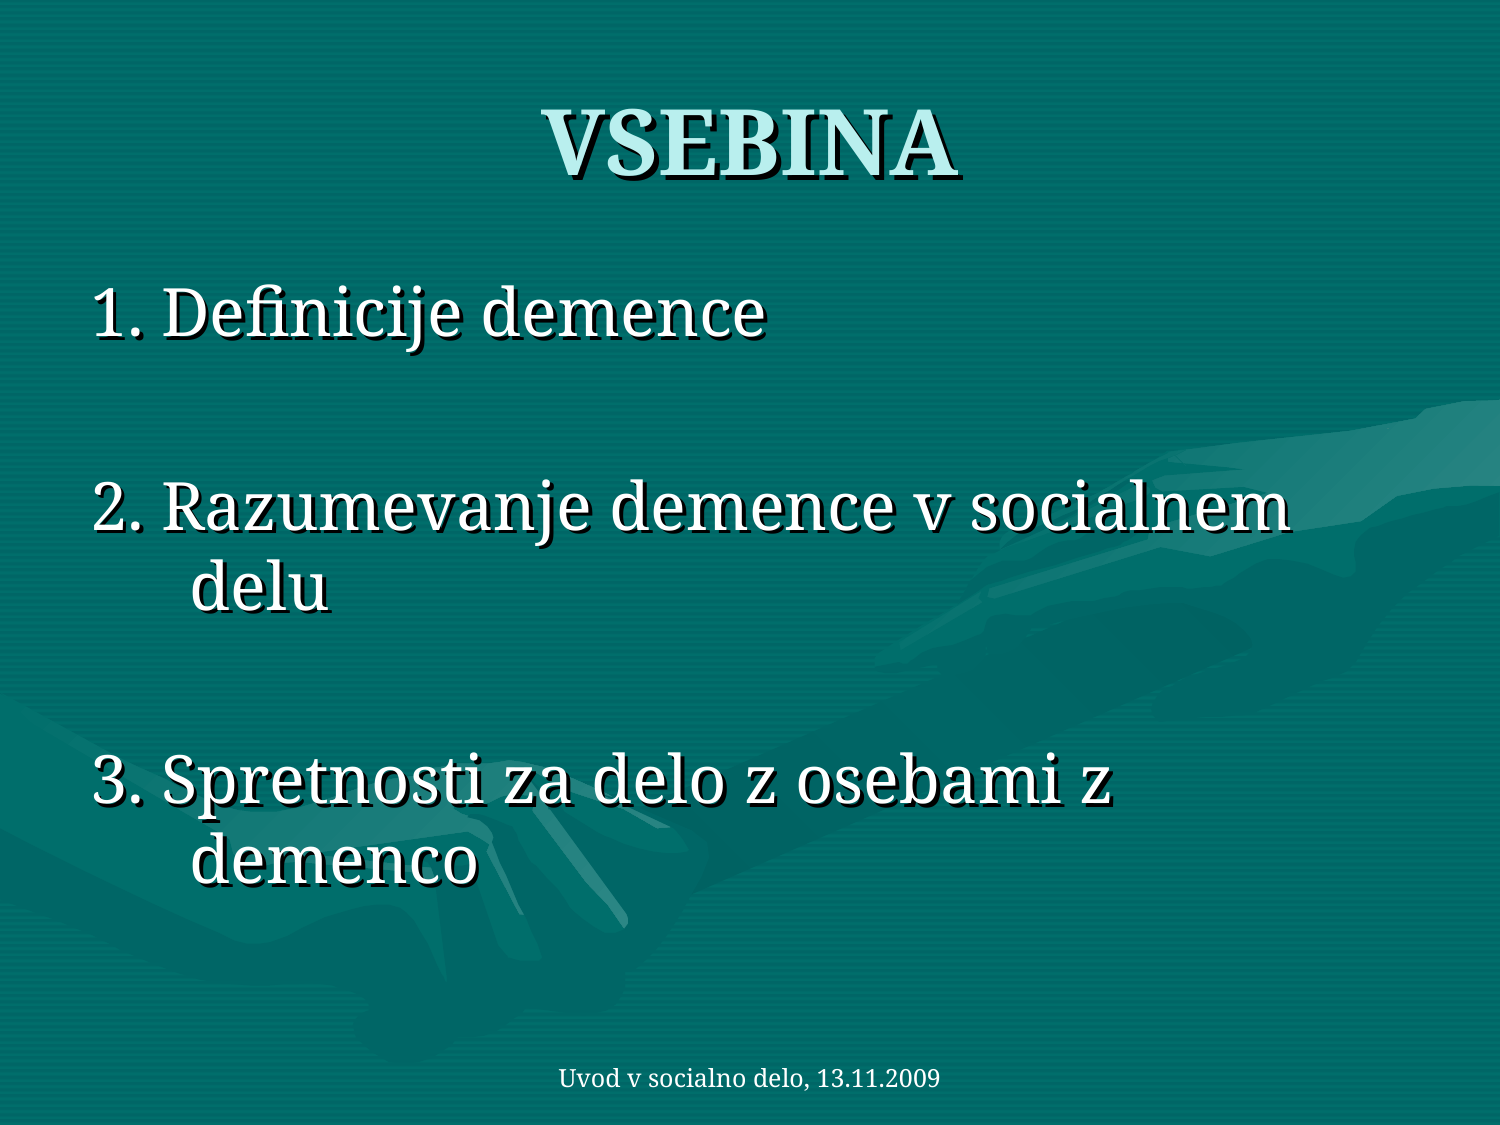

# VSEBINA
1. Definicije demence
2. Razumevanje demence v socialnem delu
3. Spretnosti za delo z osebami z demenco
Uvod v socialno delo, 13.11.2009